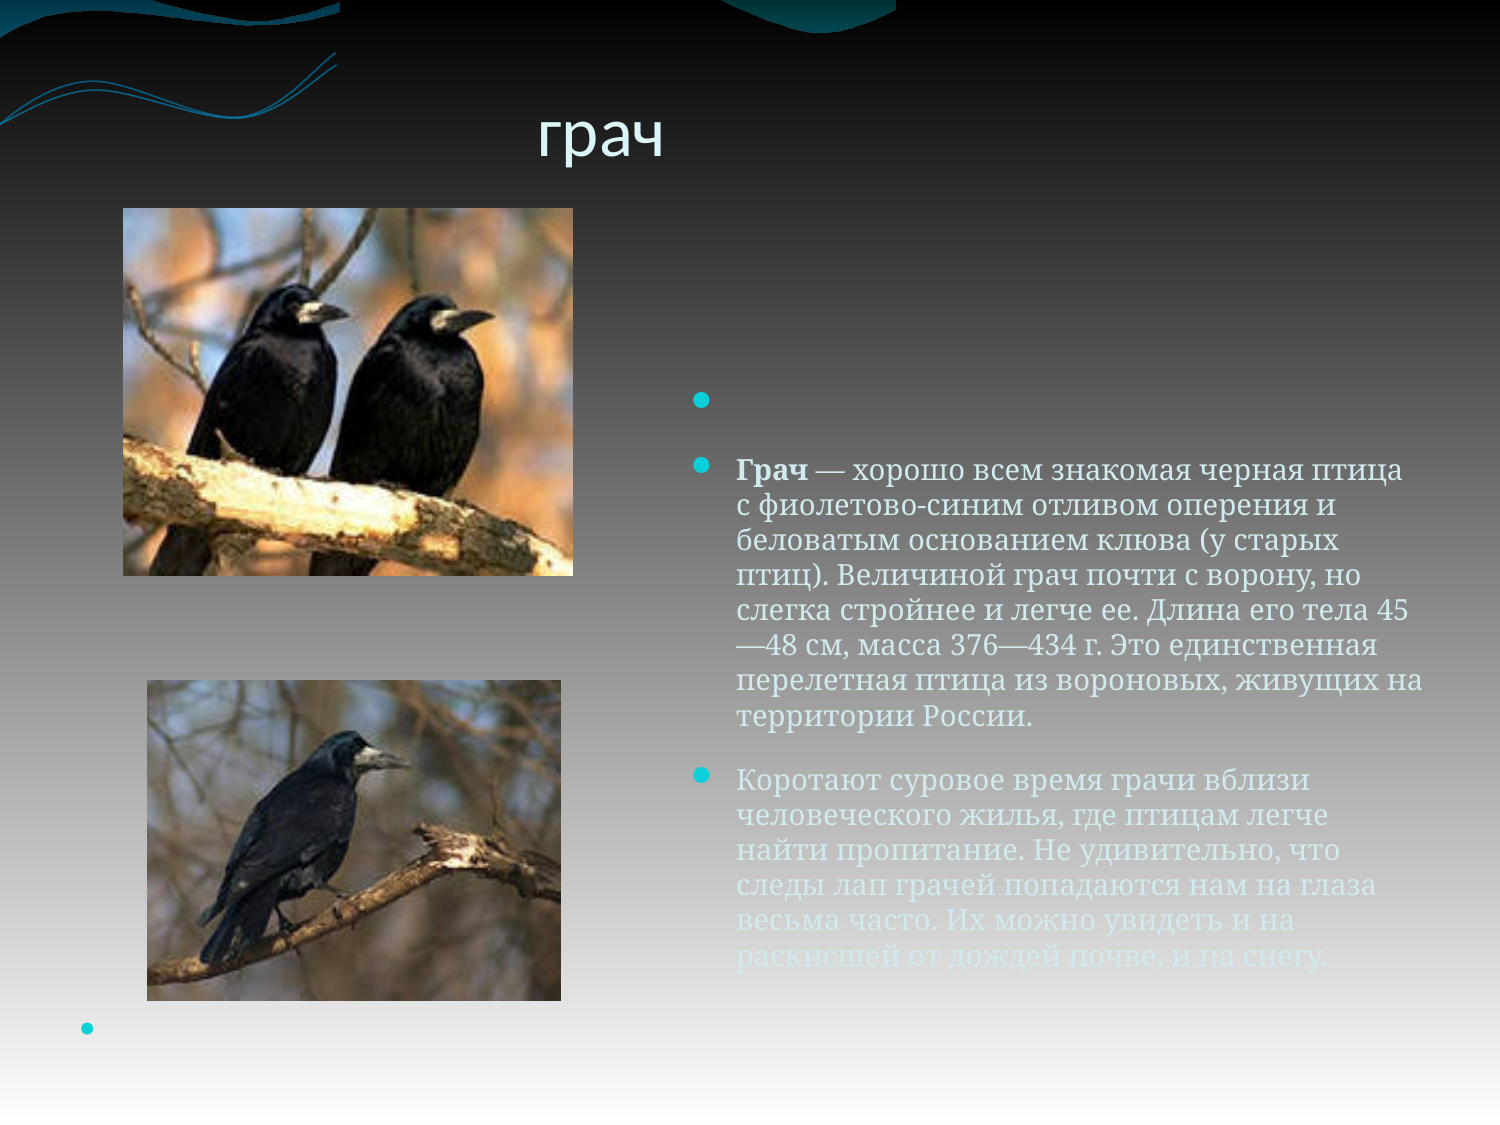

# грач
Грач — хорошо всем знакомая черная птица с фиолетово-синим отливом оперения и беловатым основанием клюва (у старых птиц). Величиной грач почти с ворону, но слегка стройнее и легче ее. Длина его тела 45—48 см, масса 376—434 г. Это единственная перелетная птица из вороновых, живущих на территории России.
Коротают суровое время грачи вблизи человеческого жилья, где птицам легче найти пропитание. Не удивительно, что следы лап грачей попадаются нам на глаза весьма часто. Их можно увидеть и на раскисшей от дождей почве, и на снегу.
 можно увидеть и на раскисшей от дождей почве, и на снегу.
 Грач — хорошо всем знакомая черная птица с фиолетово-синим отливом оперения и беловатым основанием клюва (у старых птиц). Величиной грач почти с ворону, но слегка стройнее и легче ее. Длина его тела 45—48 см, масса 376—434 г. Это единственная перелетная птица из врановых, живущих на территории России.